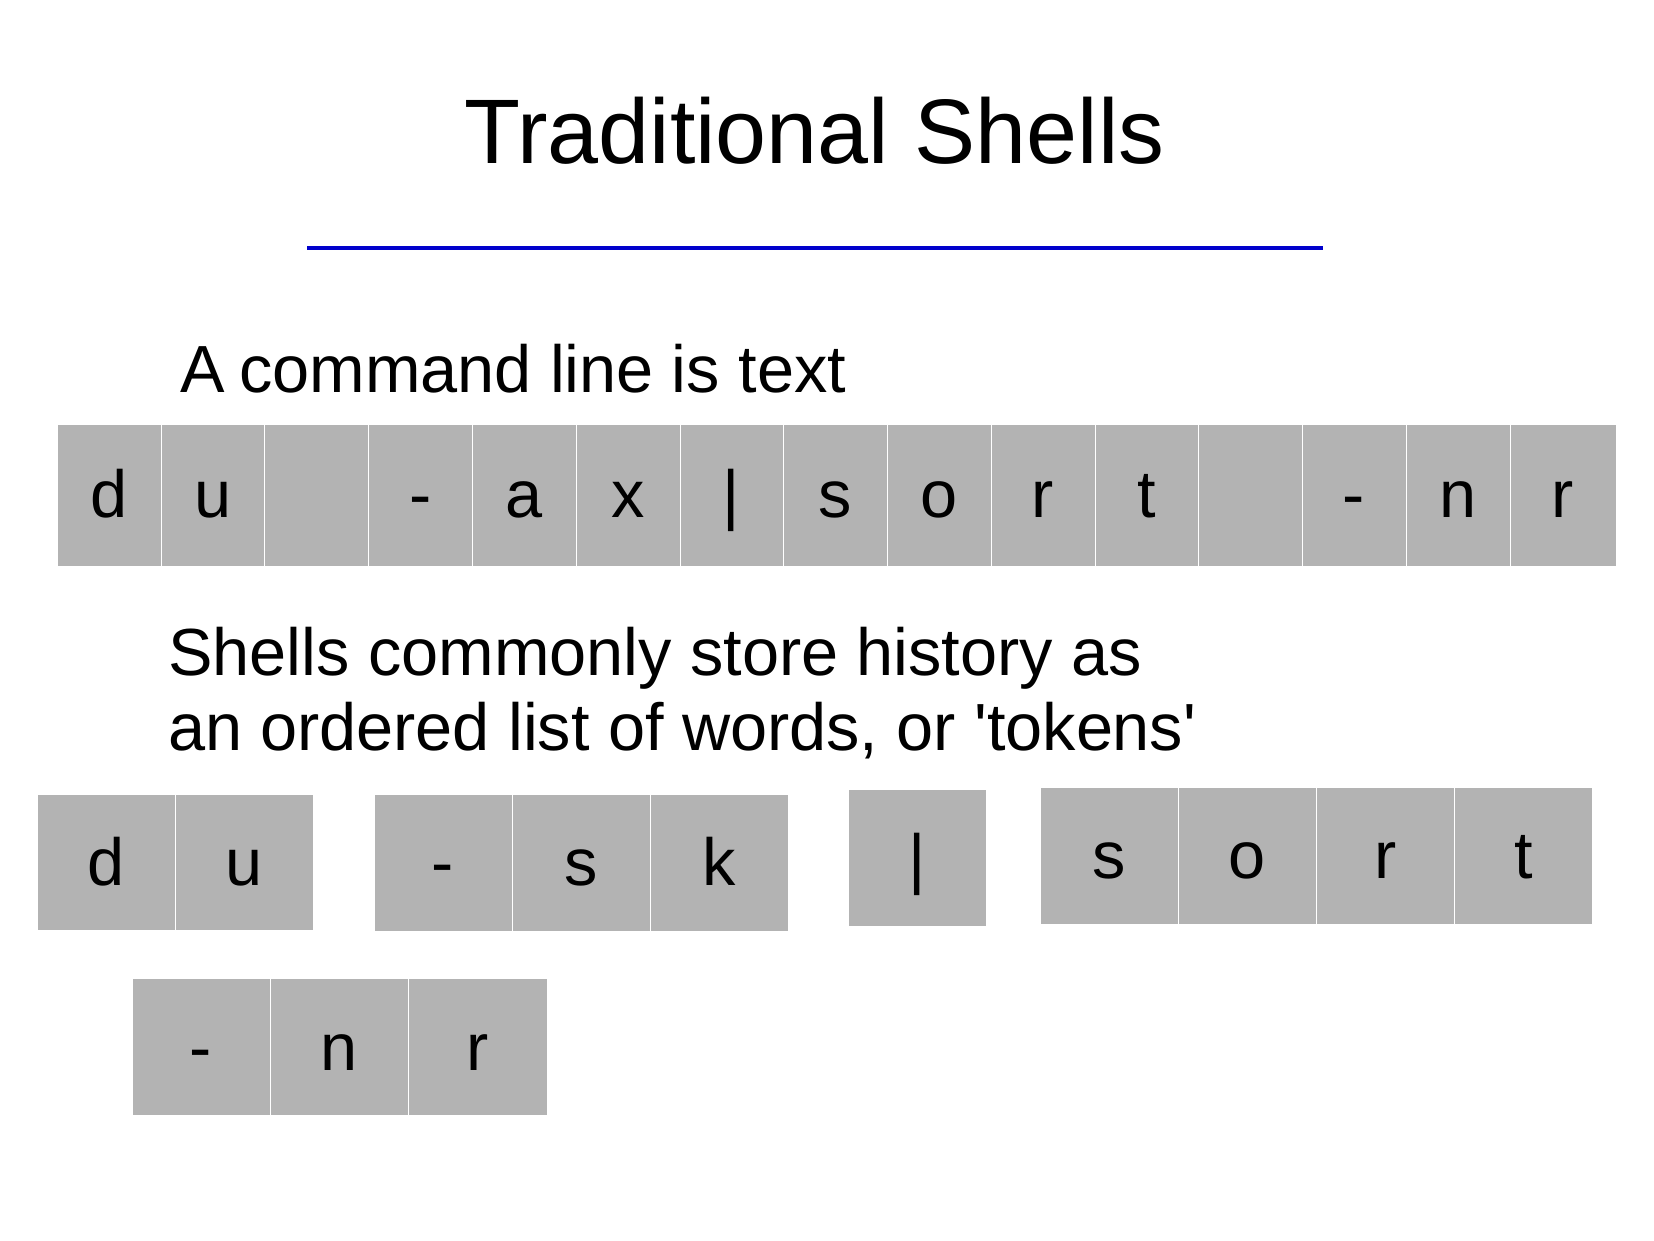

# Traditional Shells
A command line is text
| d | u | | - | a | x | | | s | o | r | t | | - | n | r |
| --- | --- | --- | --- | --- | --- | --- | --- | --- | --- | --- | --- | --- | --- | --- |
Shells commonly store history as
an ordered list of words, or 'tokens'
| s | o | r | t |
| --- | --- | --- | --- |
| | |
| --- |
| d | u |
| --- | --- |
| - | s | k |
| --- | --- | --- |
| - | n | r |
| --- | --- | --- |